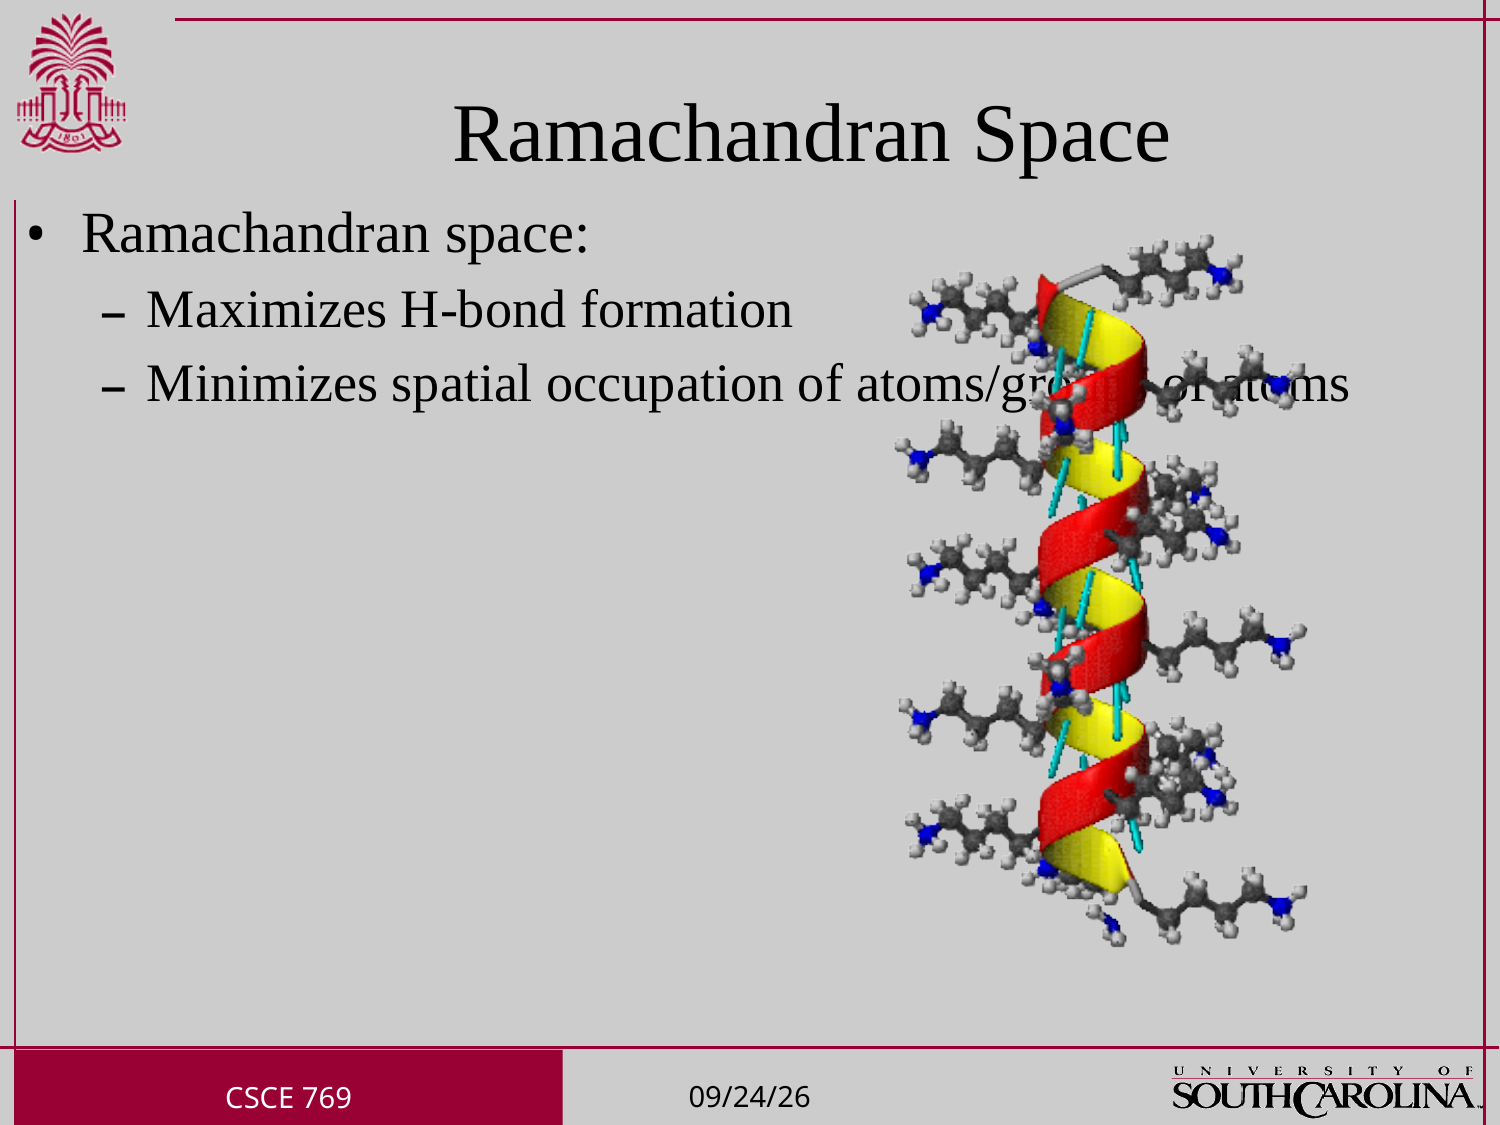

# Ramachandran Space
Ramachandran space:
Maximizes H-bond formation
Minimizes spatial occupation of atoms/groups of atoms